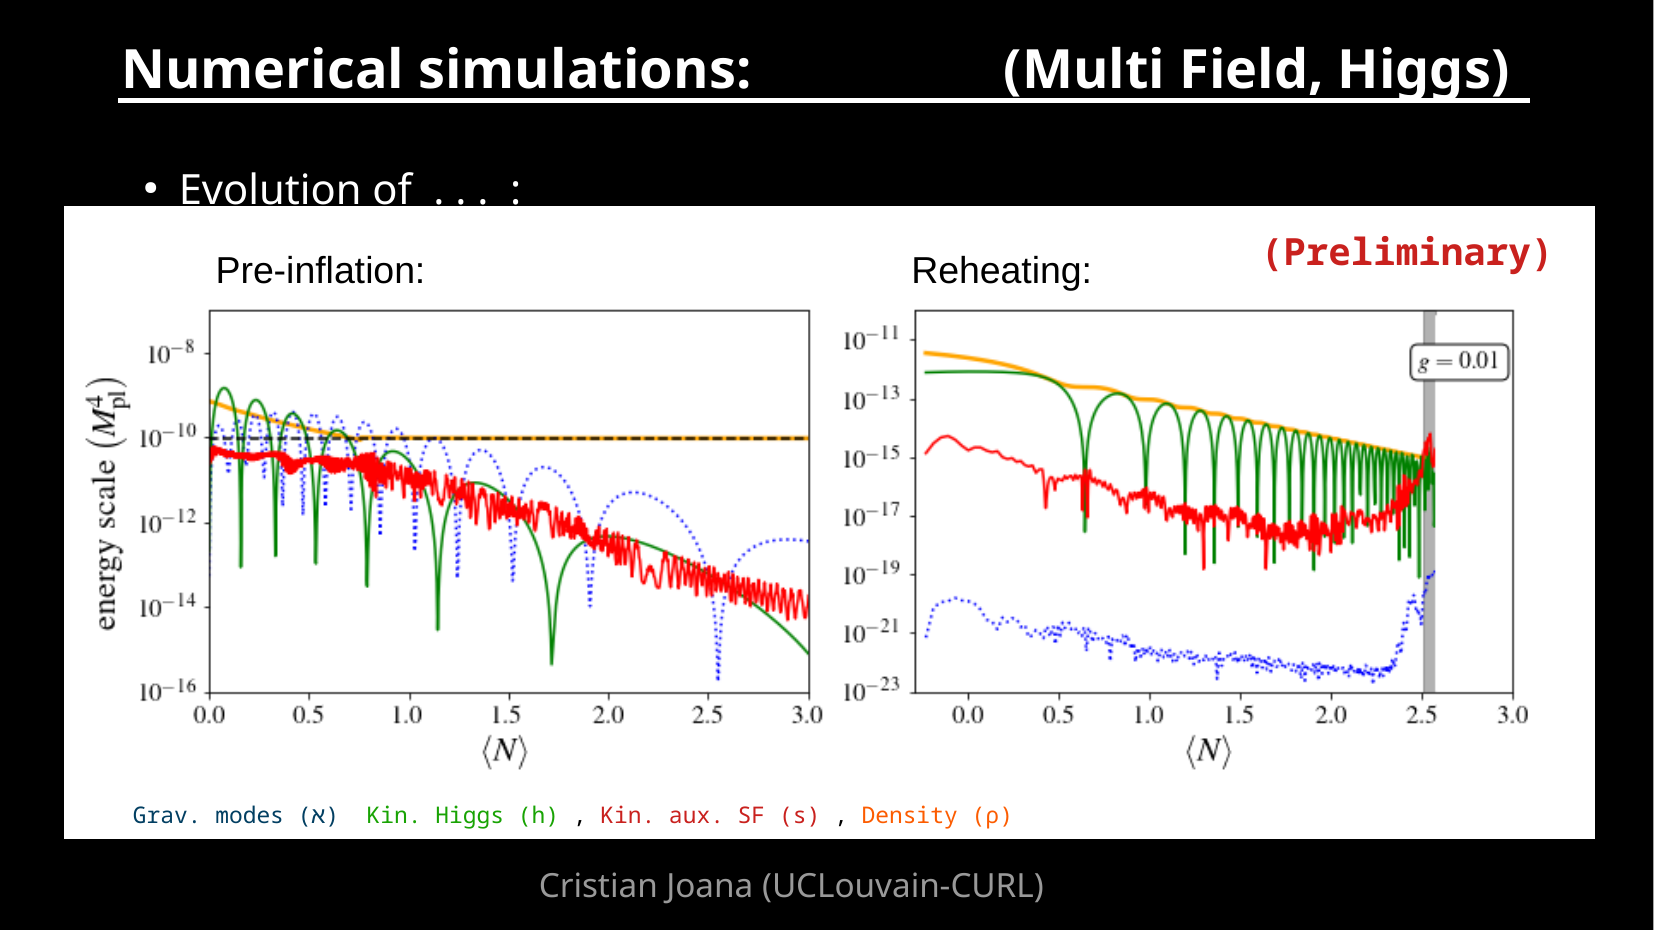

Evolution of . . . :
Numerical simulations: (Multi Field, Higgs)
(Preliminary)
Pre-inflation:							 Reheating:
Grav. modes (א) Kin. Higgs (h) , Kin. aux. SF (s) , Density (ρ)
28
Cristian Joana (UCLouvain-CURL)